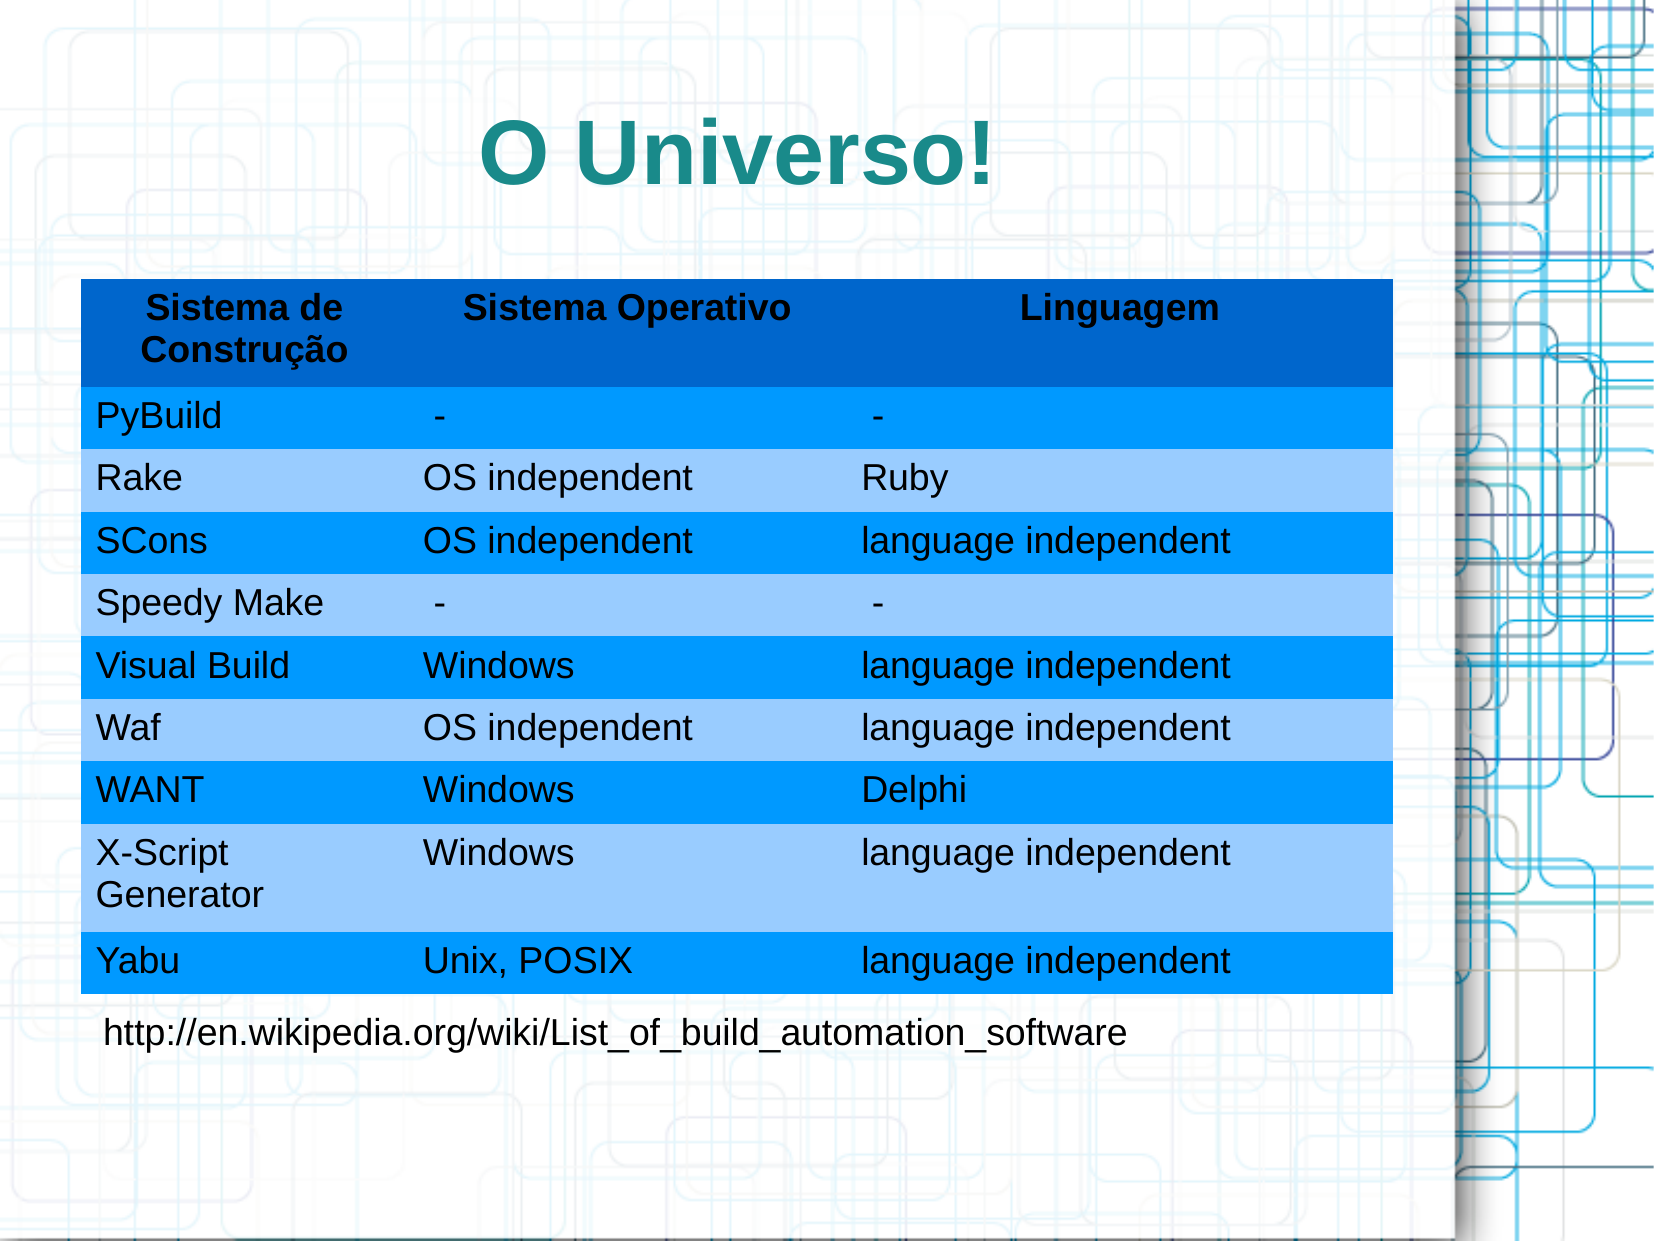

# O Universo!
| Sistema de Construção | Sistema Operativo | Linguagem |
| --- | --- | --- |
| PyBuild | - | - |
| Rake | OS independent | Ruby |
| SCons | OS independent | language independent |
| Speedy Make | - | - |
| Visual Build | Windows | language independent |
| Waf | OS independent | language independent |
| WANT | Windows | Delphi |
| X-Script Generator | Windows | language independent |
| Yabu | Unix, POSIX | language independent |
http://en.wikipedia.org/wiki/List_of_build_automation_software